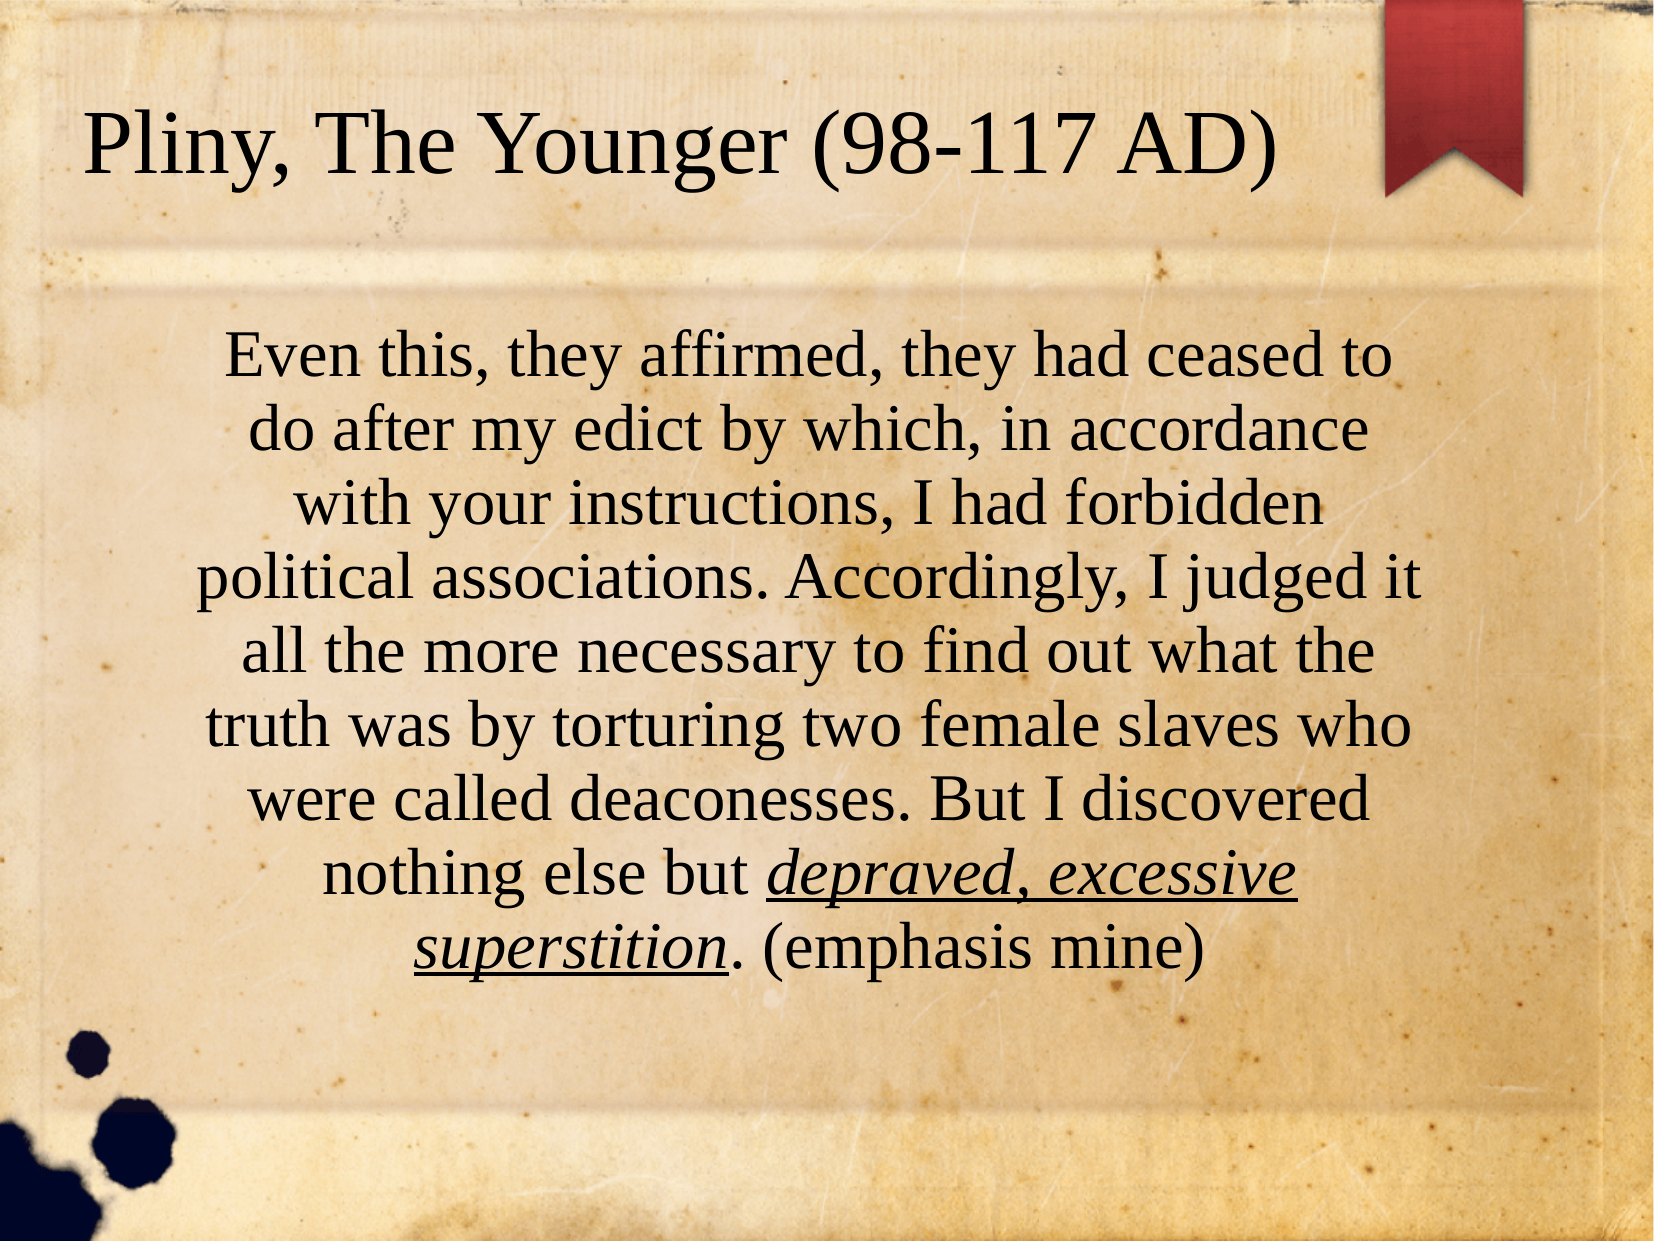

# Pliny, The Younger (98-117 AD)
Even this, they affirmed, they had ceased to do after my edict by which, in accordance with your instructions, I had forbidden political associations. Accordingly, I judged it all the more necessary to find out what the truth was by torturing two female slaves who were called deaconesses. But I discovered nothing else but depraved, excessive superstition. (emphasis mine)